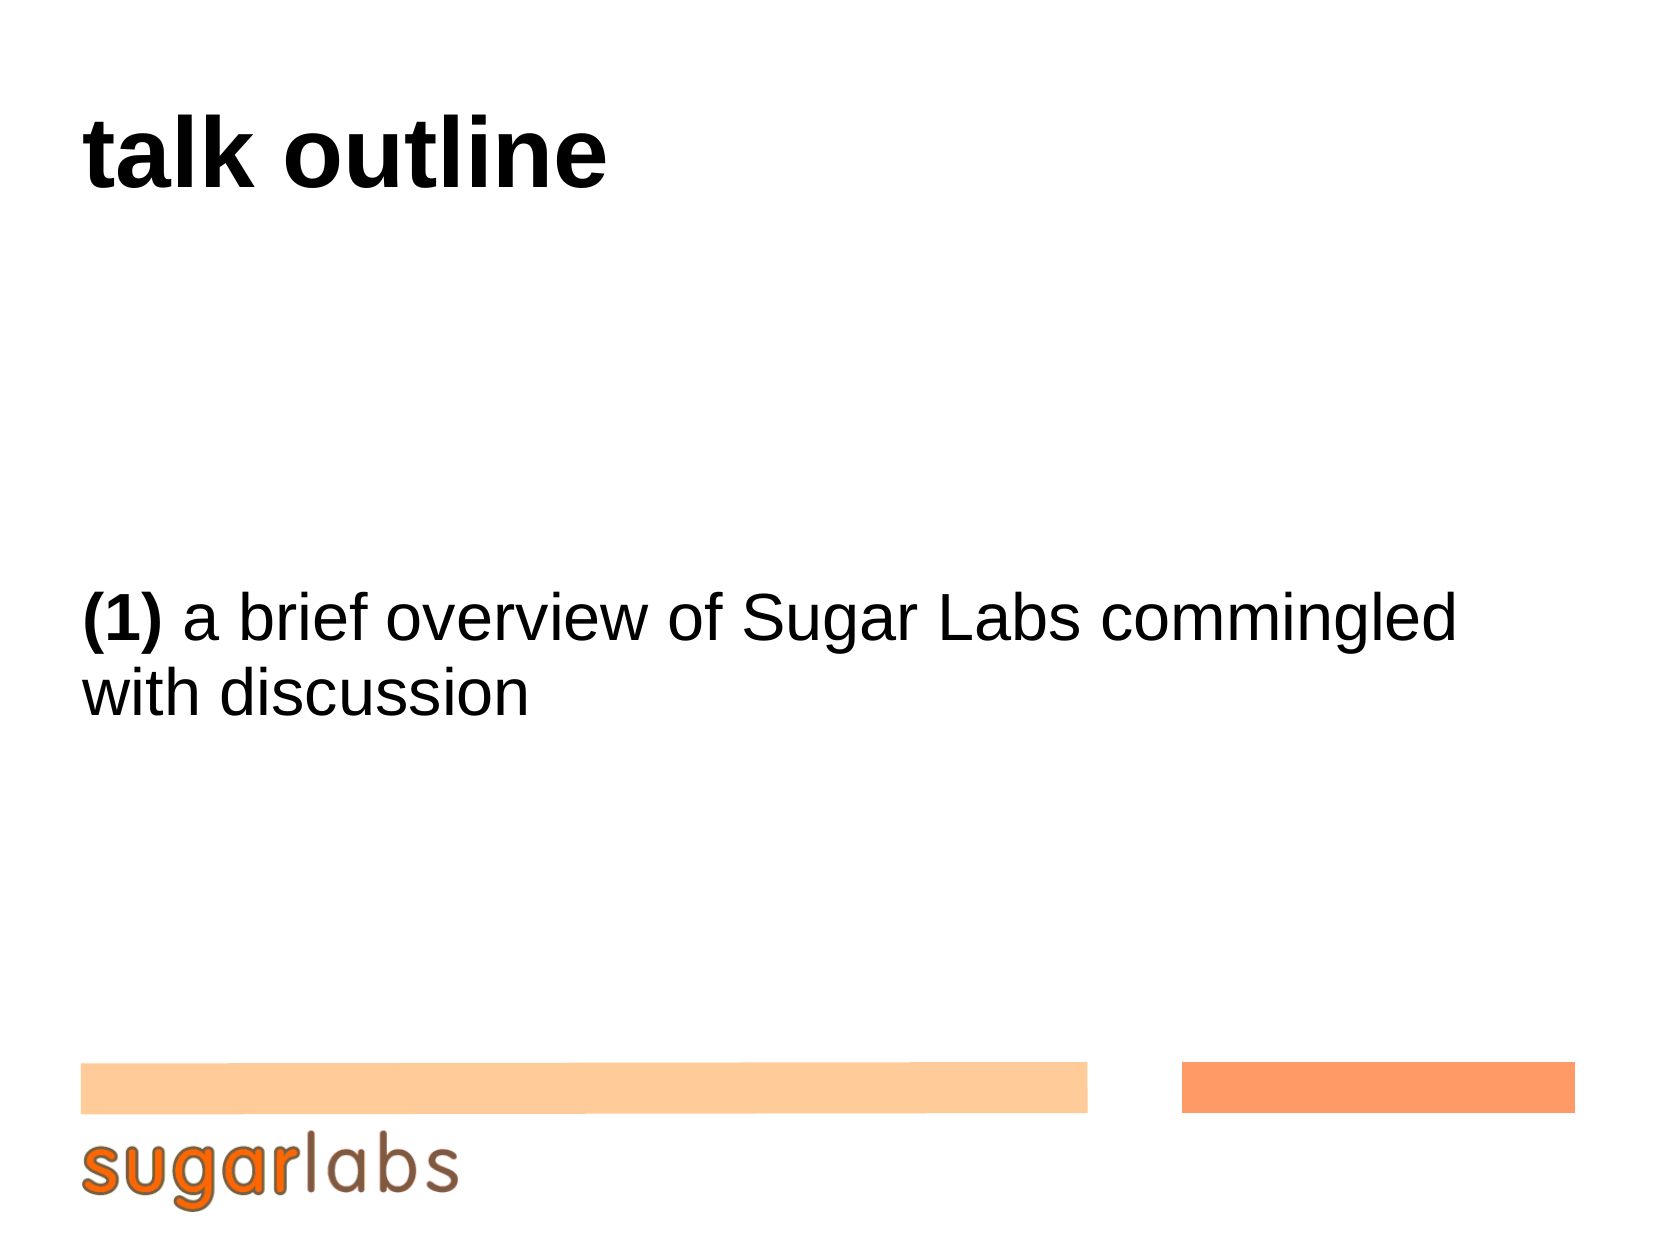

# talk outline
(1) a brief overview of Sugar Labs commingled with discussion